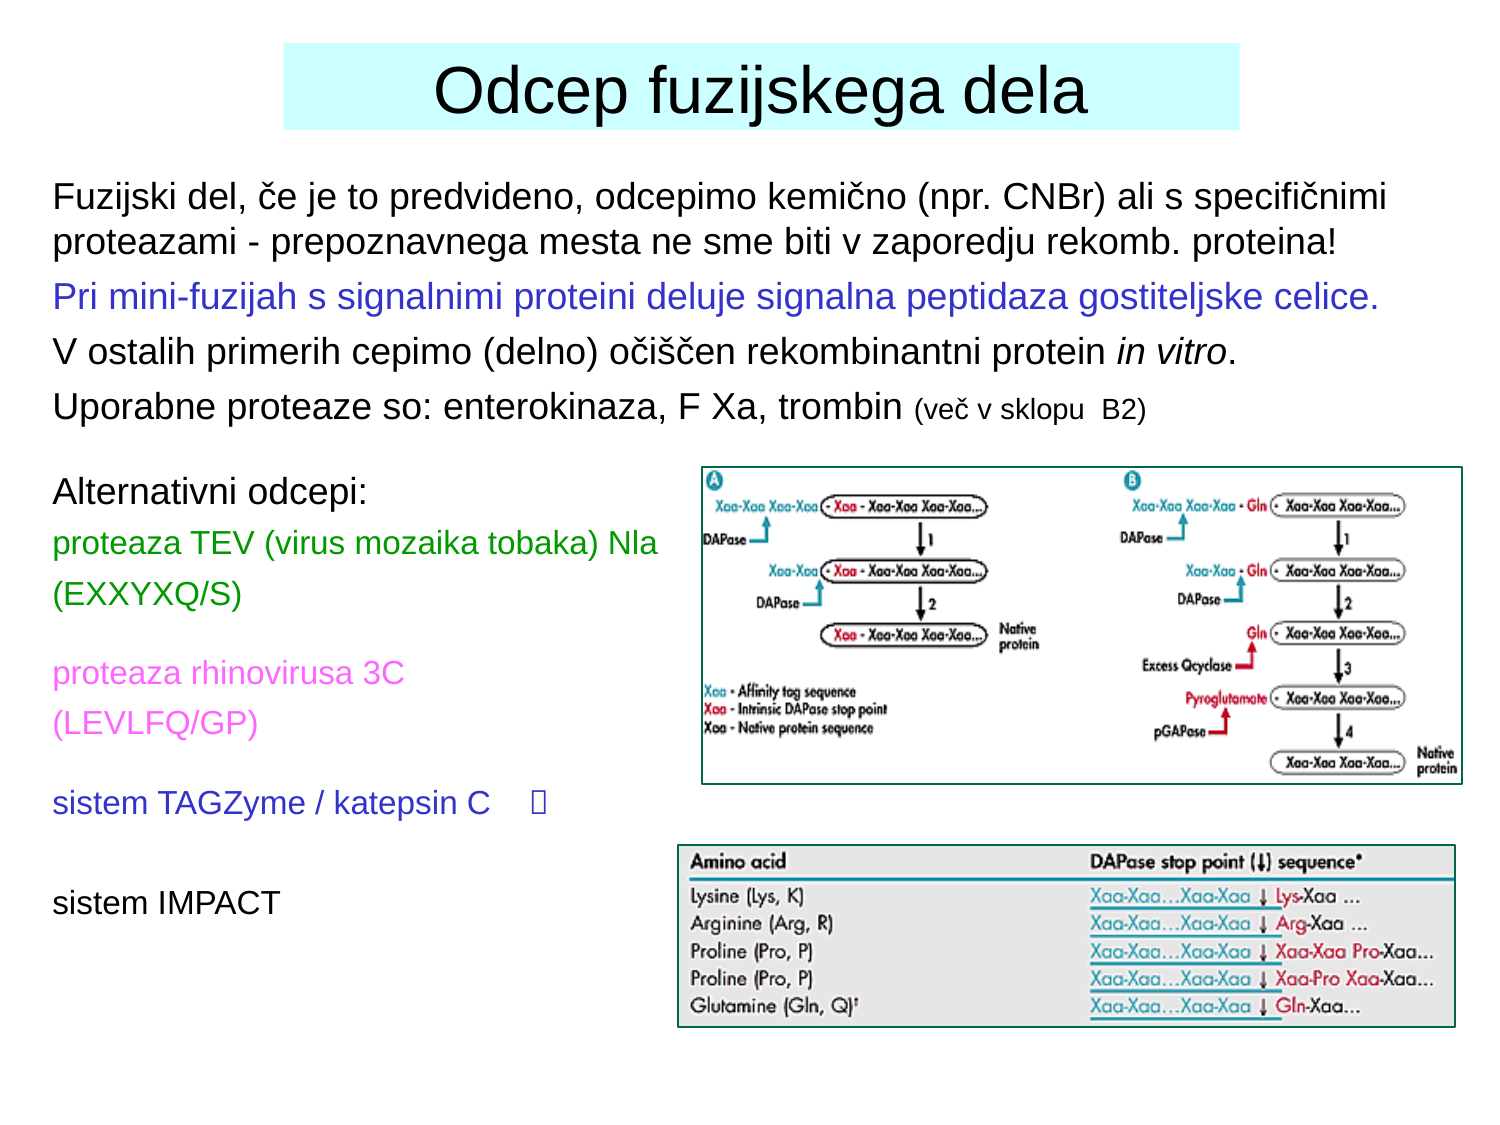

Odcep fuzijskega dela
Fuzijski del, če je to predvideno, odcepimo kemično (npr. CNBr) ali s specifičnimi proteazami - prepoznavnega mesta ne sme biti v zaporedju rekomb. proteina!
Pri mini-fuzijah s signalnimi proteini deluje signalna peptidaza gostiteljske celice.
V ostalih primerih cepimo (delno) očiščen rekombinantni protein in vitro.
Uporabne proteaze so: enterokinaza, F Xa, trombin (več v sklopu B2)
Alternativni odcepi:
proteaza TEV (virus mozaika tobaka) Nla
(EXXYXQ/S)
proteaza rhinovirusa 3C
(LEVLFQ/GP)
sistem TAGZyme / katepsin C 
sistem IMPACT